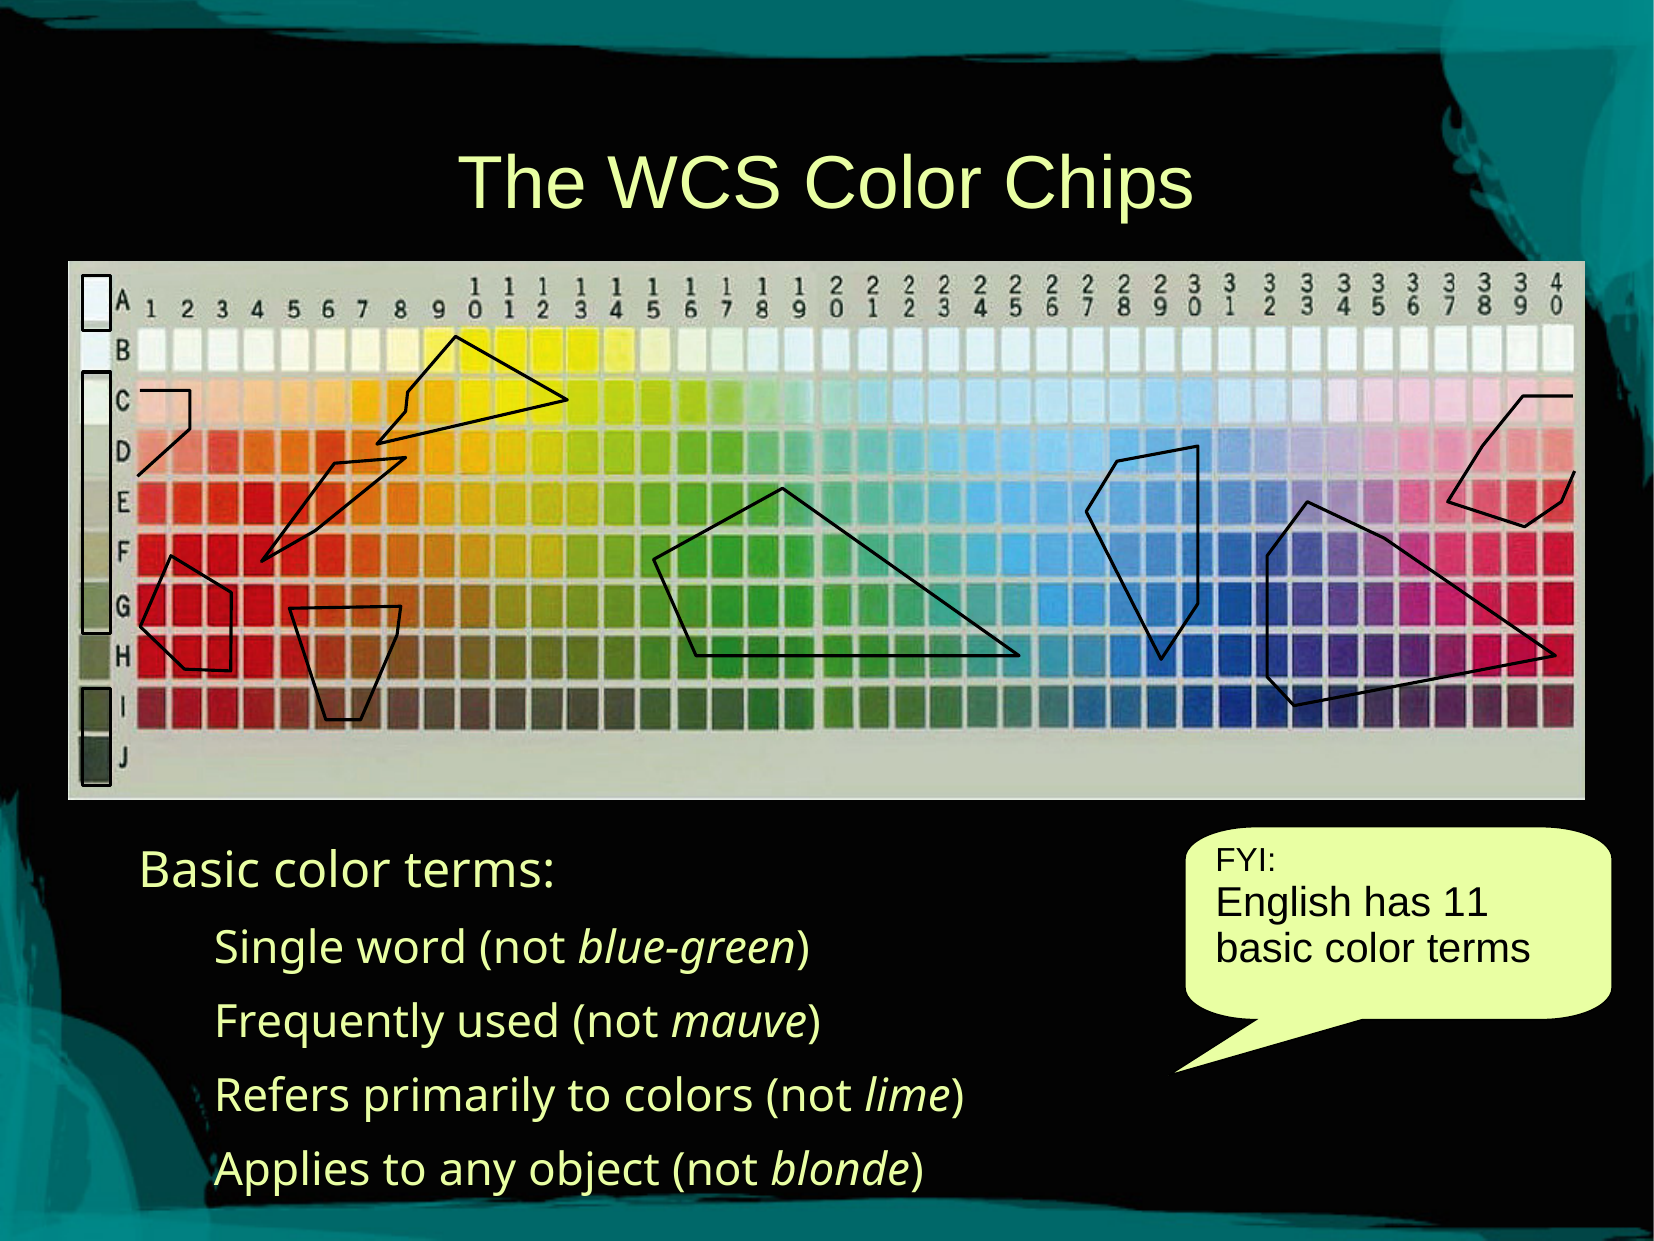

# The WCS Color Chips
Basic color terms:
Single word (not blue-green)
Frequently used (not mauve)
Refers primarily to colors (not lime)
Applies to any object (not blonde)
FYI:
English has 11 basic color terms